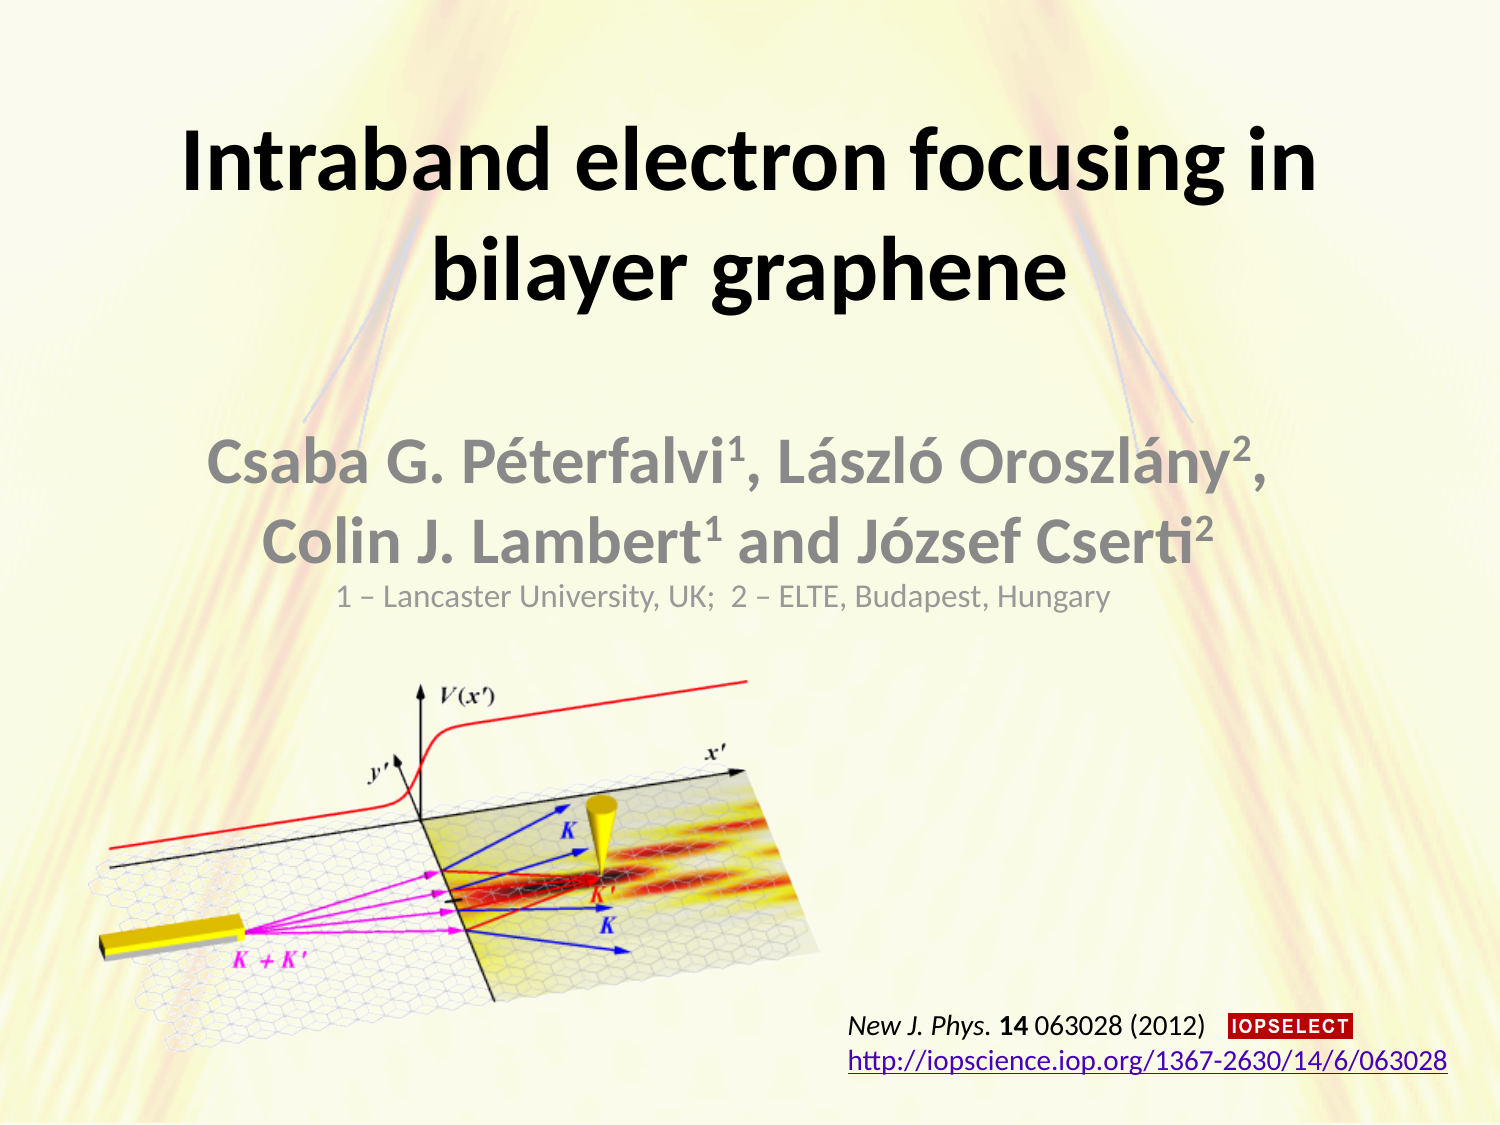

Intraband electron focusing in bilayer graphene
# Csaba G. Péterfalvi1, László Oroszlány2, Colin J. Lambert1 and József Cserti2
1 – Lancaster University, UK; 2 – ELTE, Budapest, Hungary
New J. Phys. 14 063028 (2012)
http://iopscience.iop.org/1367-2630/14/6/063028